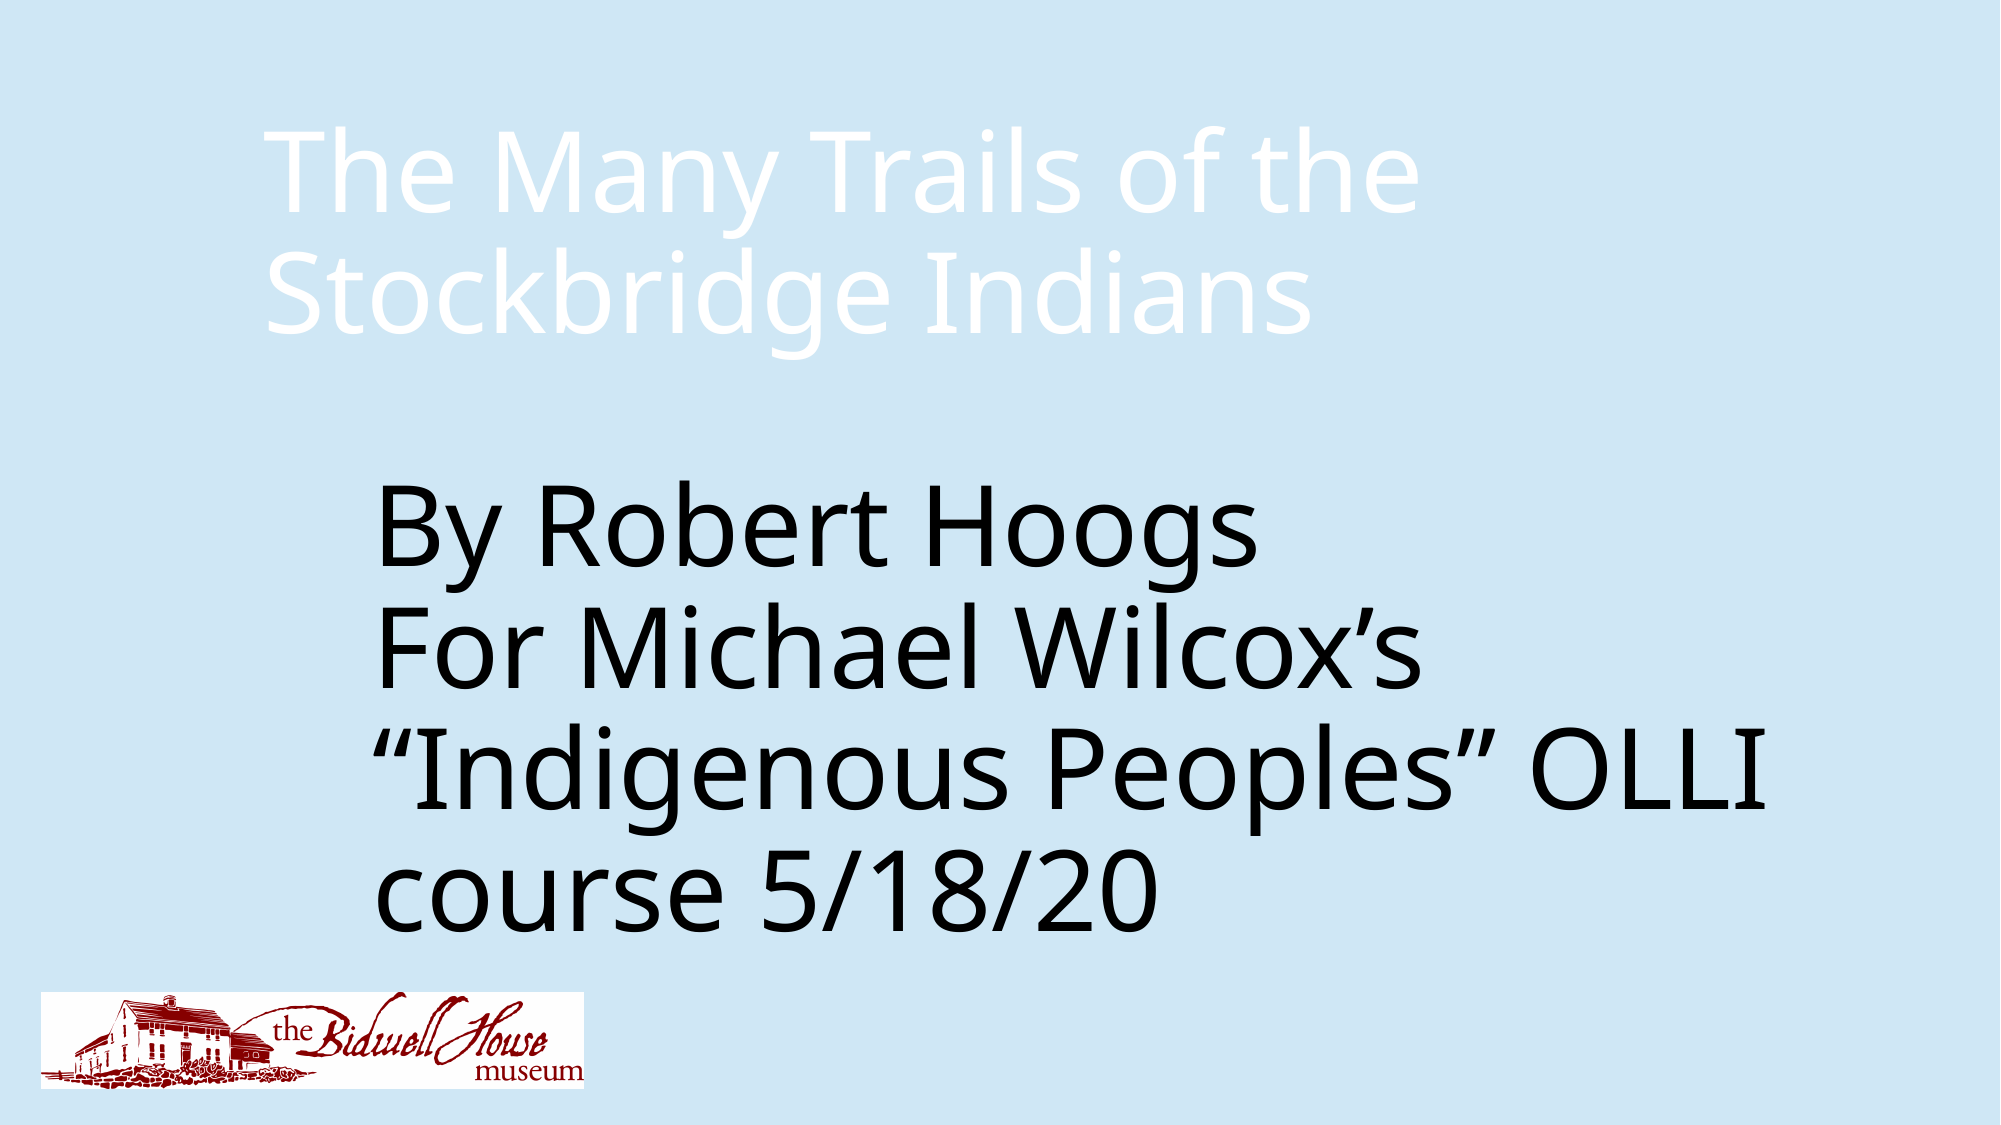

# The Many Trails of the Stockbridge Indians
By Robert Hoogs
For Michael Wilcox’s “Indigenous Peoples” OLLI course 5/18/20